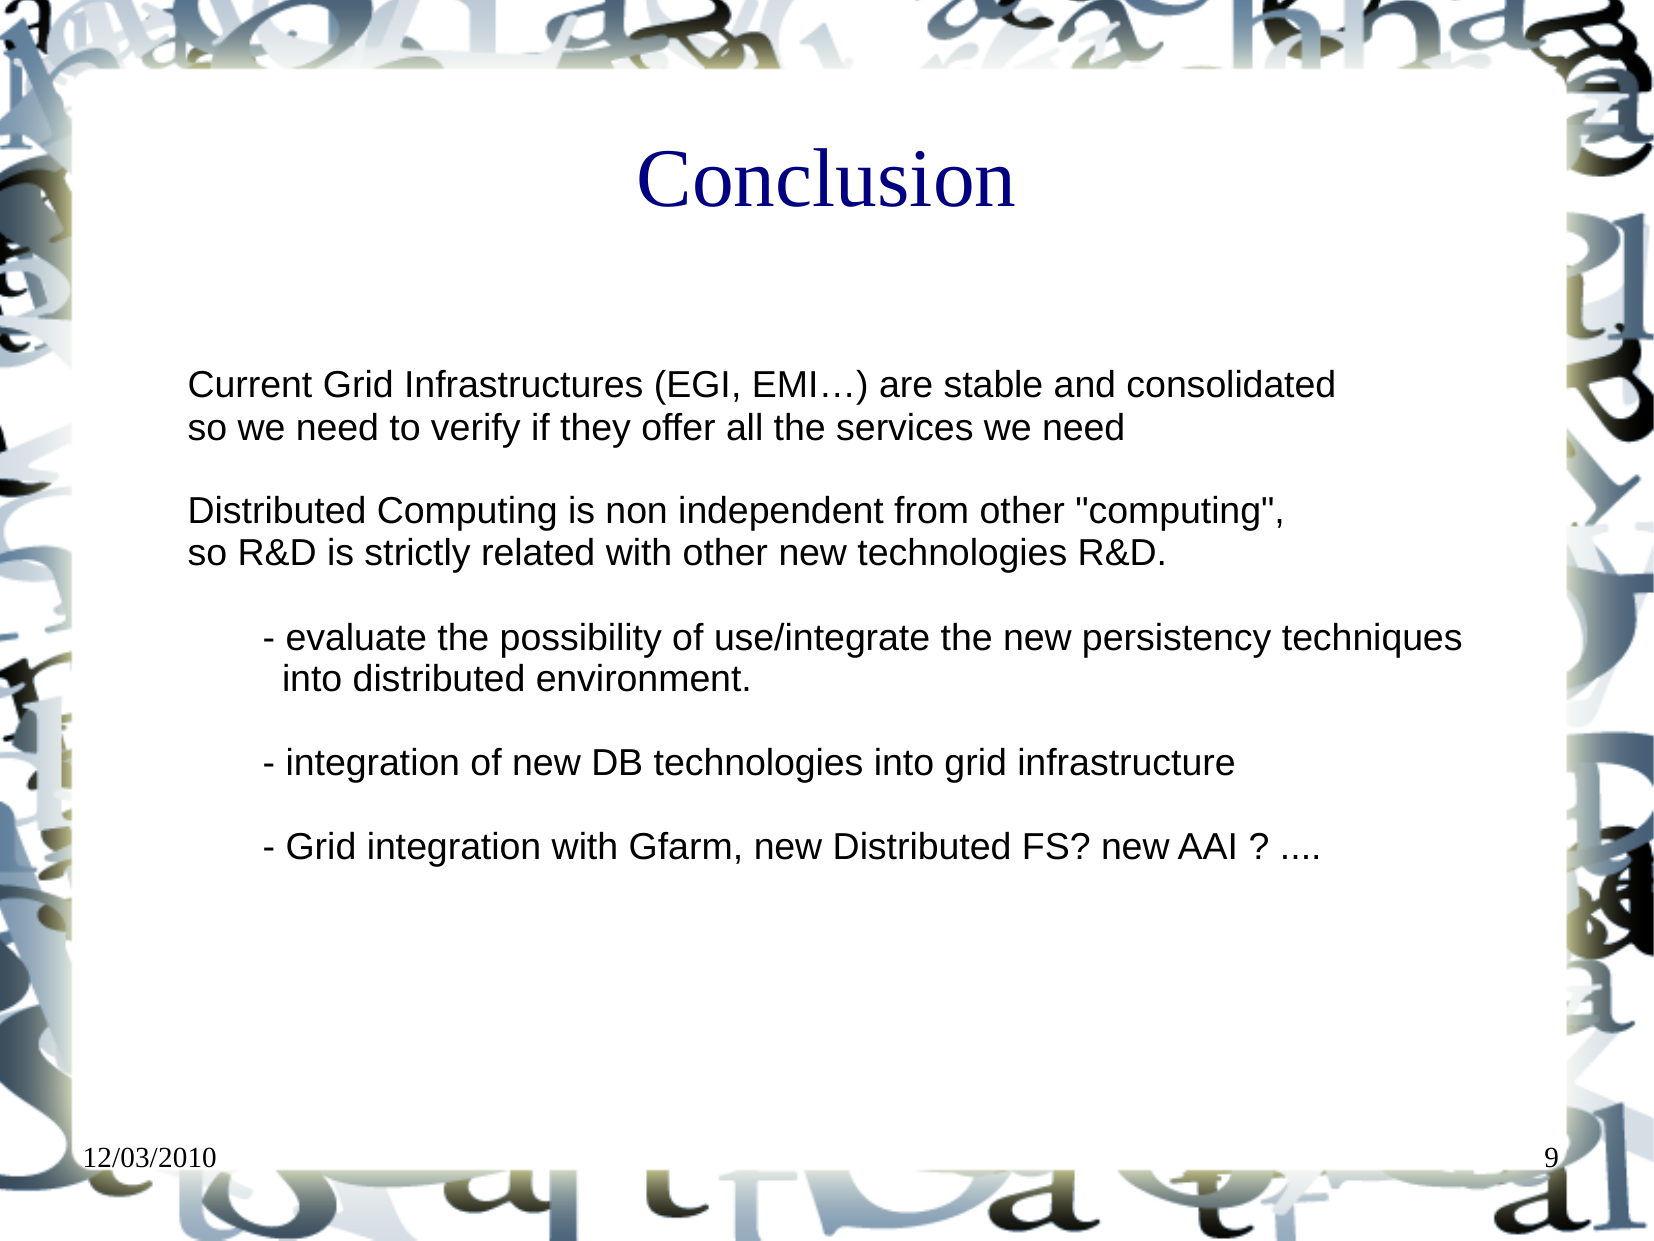

Conclusion
Current Grid Infrastructures (EGI, EMI…) are stable and consolidated
so we need to verify if they offer all the services we need
Distributed Computing is non independent from other "computing",
so R&D is strictly related with other new technologies R&D.
	- evaluate the possibility of use/integrate the new persistency techniques
 into distributed environment.
	- integration of new DB technologies into grid infrastructure
	- Grid integration with Gfarm, new Distributed FS? new AAI ? ....
12/03/2010
9